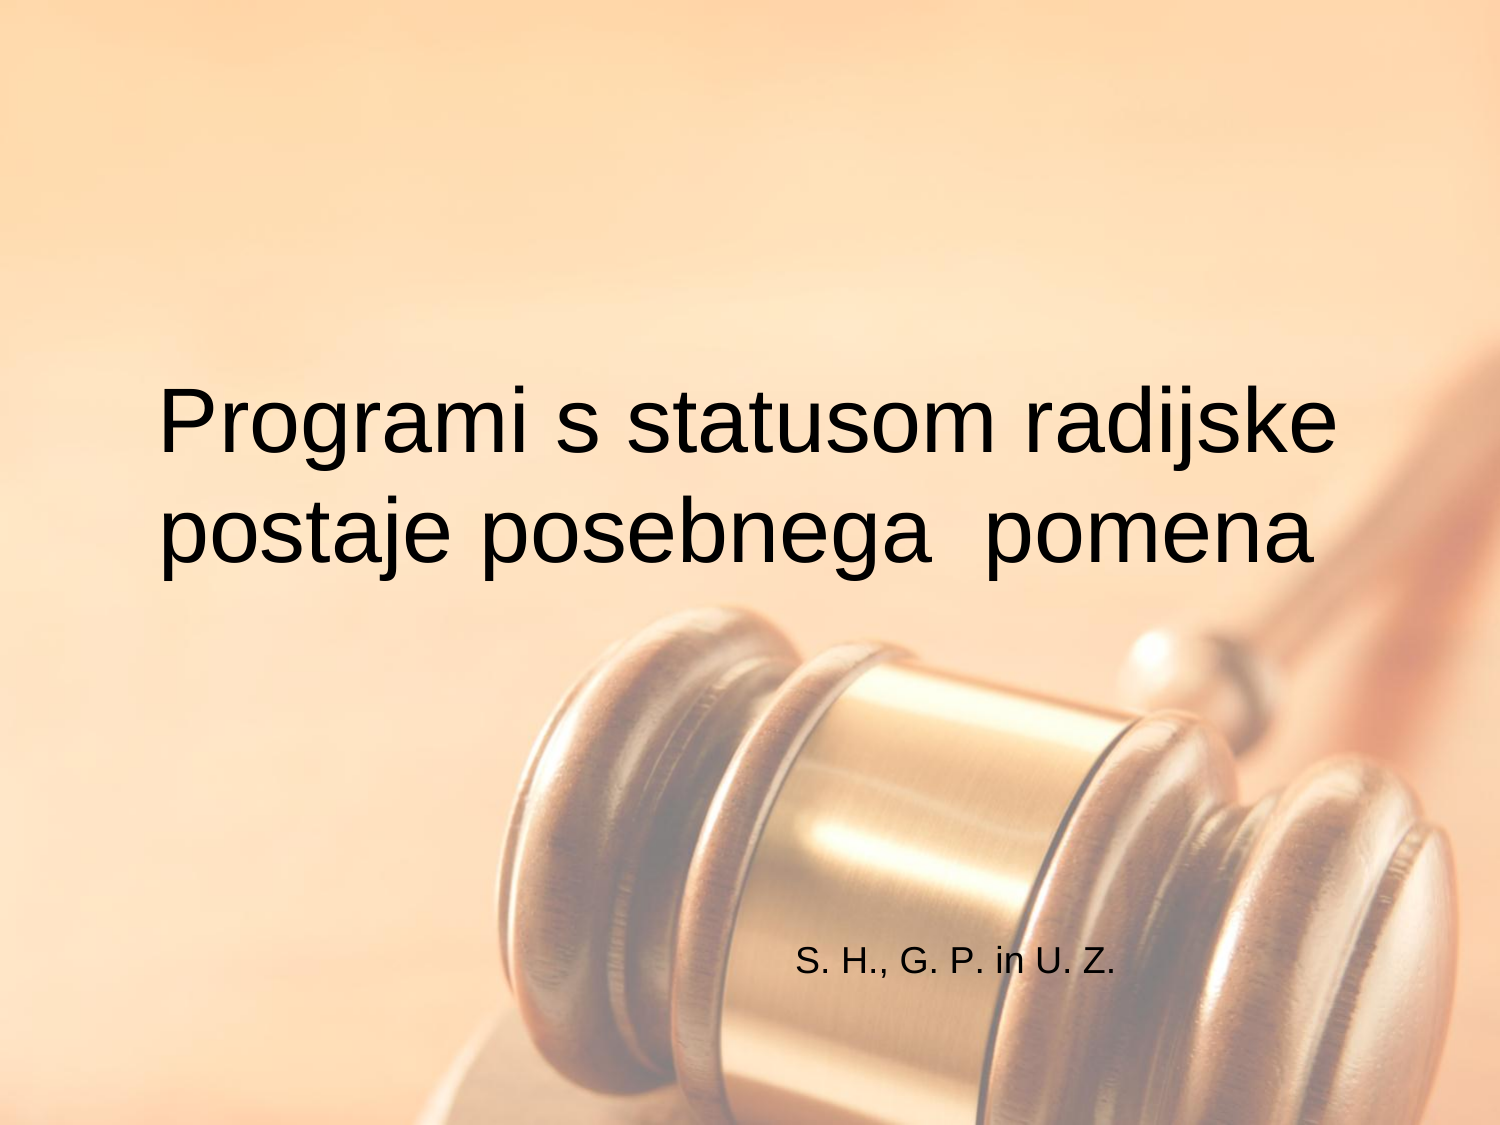

Programi s statusom radijske postaje posebnega pomena
S. H., G. P. in U. Z.